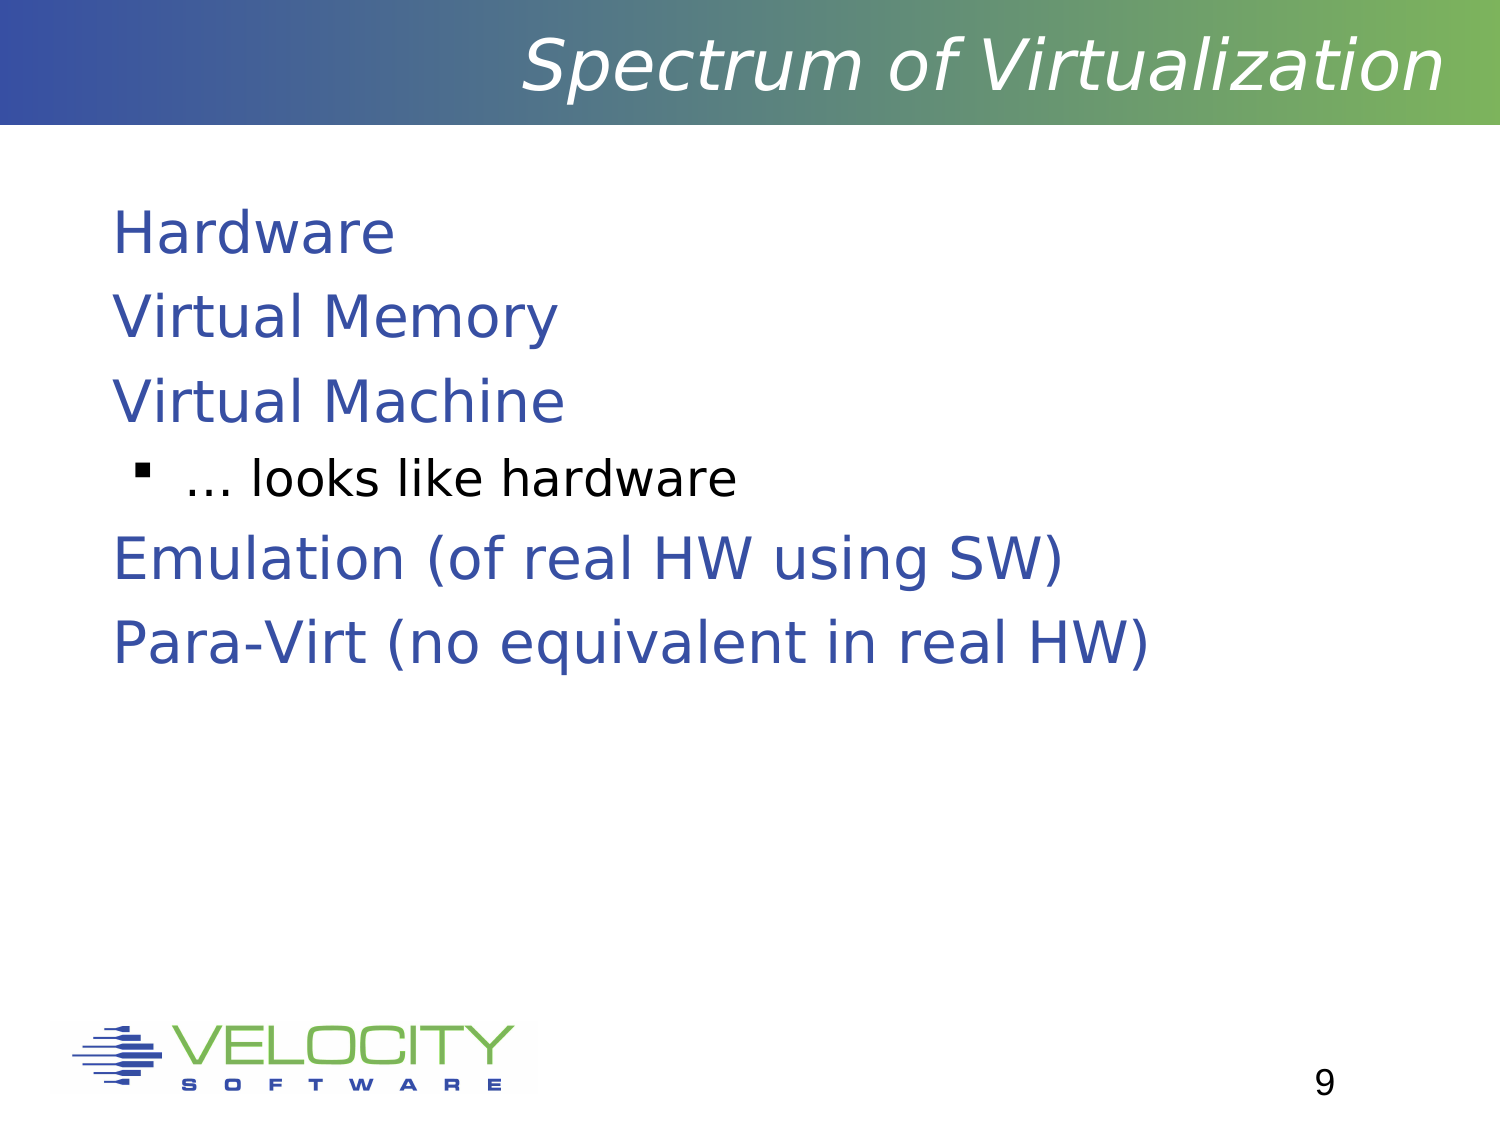

# Spectrum of Virtualization
Hardware
Virtual Memory
Virtual Machine
 … looks like hardware
Emulation (of real HW using SW)
Para-Virt (no equivalent in real HW)
9